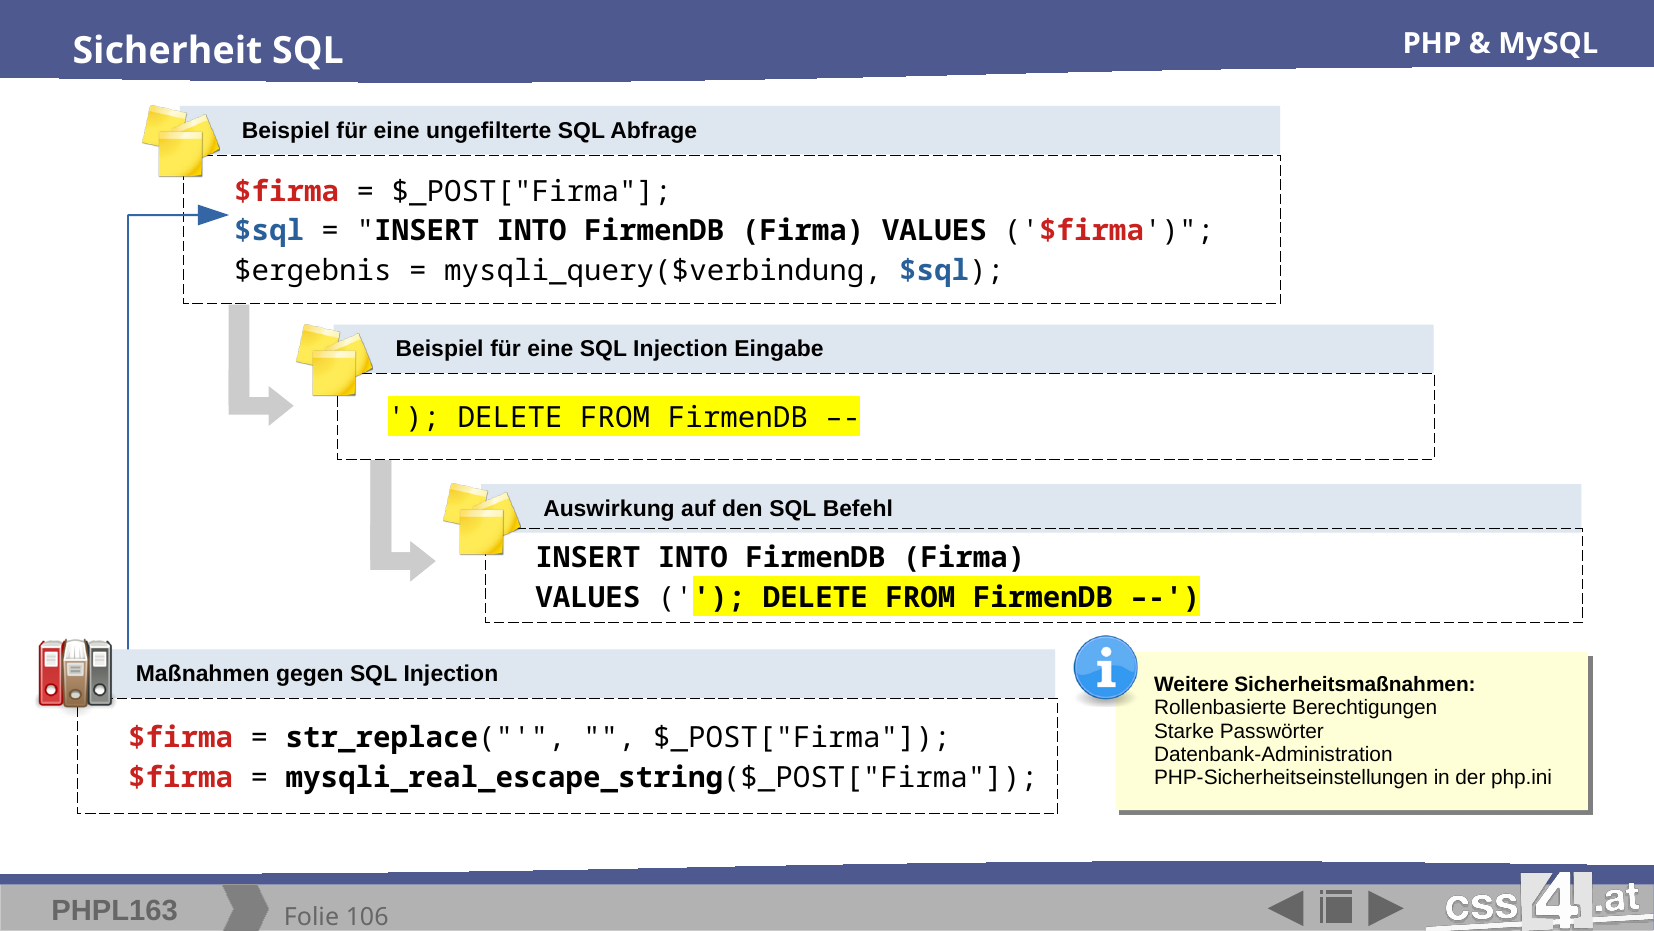

PHP & MySQL
Sicherheit SQL
Beispiel für eine ungefilterte SQL Abfrage
$firma = $_POST["Firma"];
$sql = "INSERT INTO FirmenDB (Firma) VALUES ('$firma')";
$ergebnis = mysqli_query($verbindung, $sql);
Beispiel für eine SQL Injection Eingabe
'); DELETE FROM FirmenDB –-
Auswirkung auf den SQL Befehl
INSERT INTO FirmenDB (Firma)
VALUES (''); DELETE FROM FirmenDB –-')
Maßnahmen gegen SQL Injection
Weitere Sicherheitsmaßnahmen:
Rollenbasierte Berechtigungen
Starke Passwörter
Datenbank-Administration
PHP-Sicherheitseinstellungen in der php.ini
$firma = str_replace("'", "", $_POST["Firma"]);
$firma = mysqli_real_escape_string($_POST["Firma"]);
PHPL163
Folie